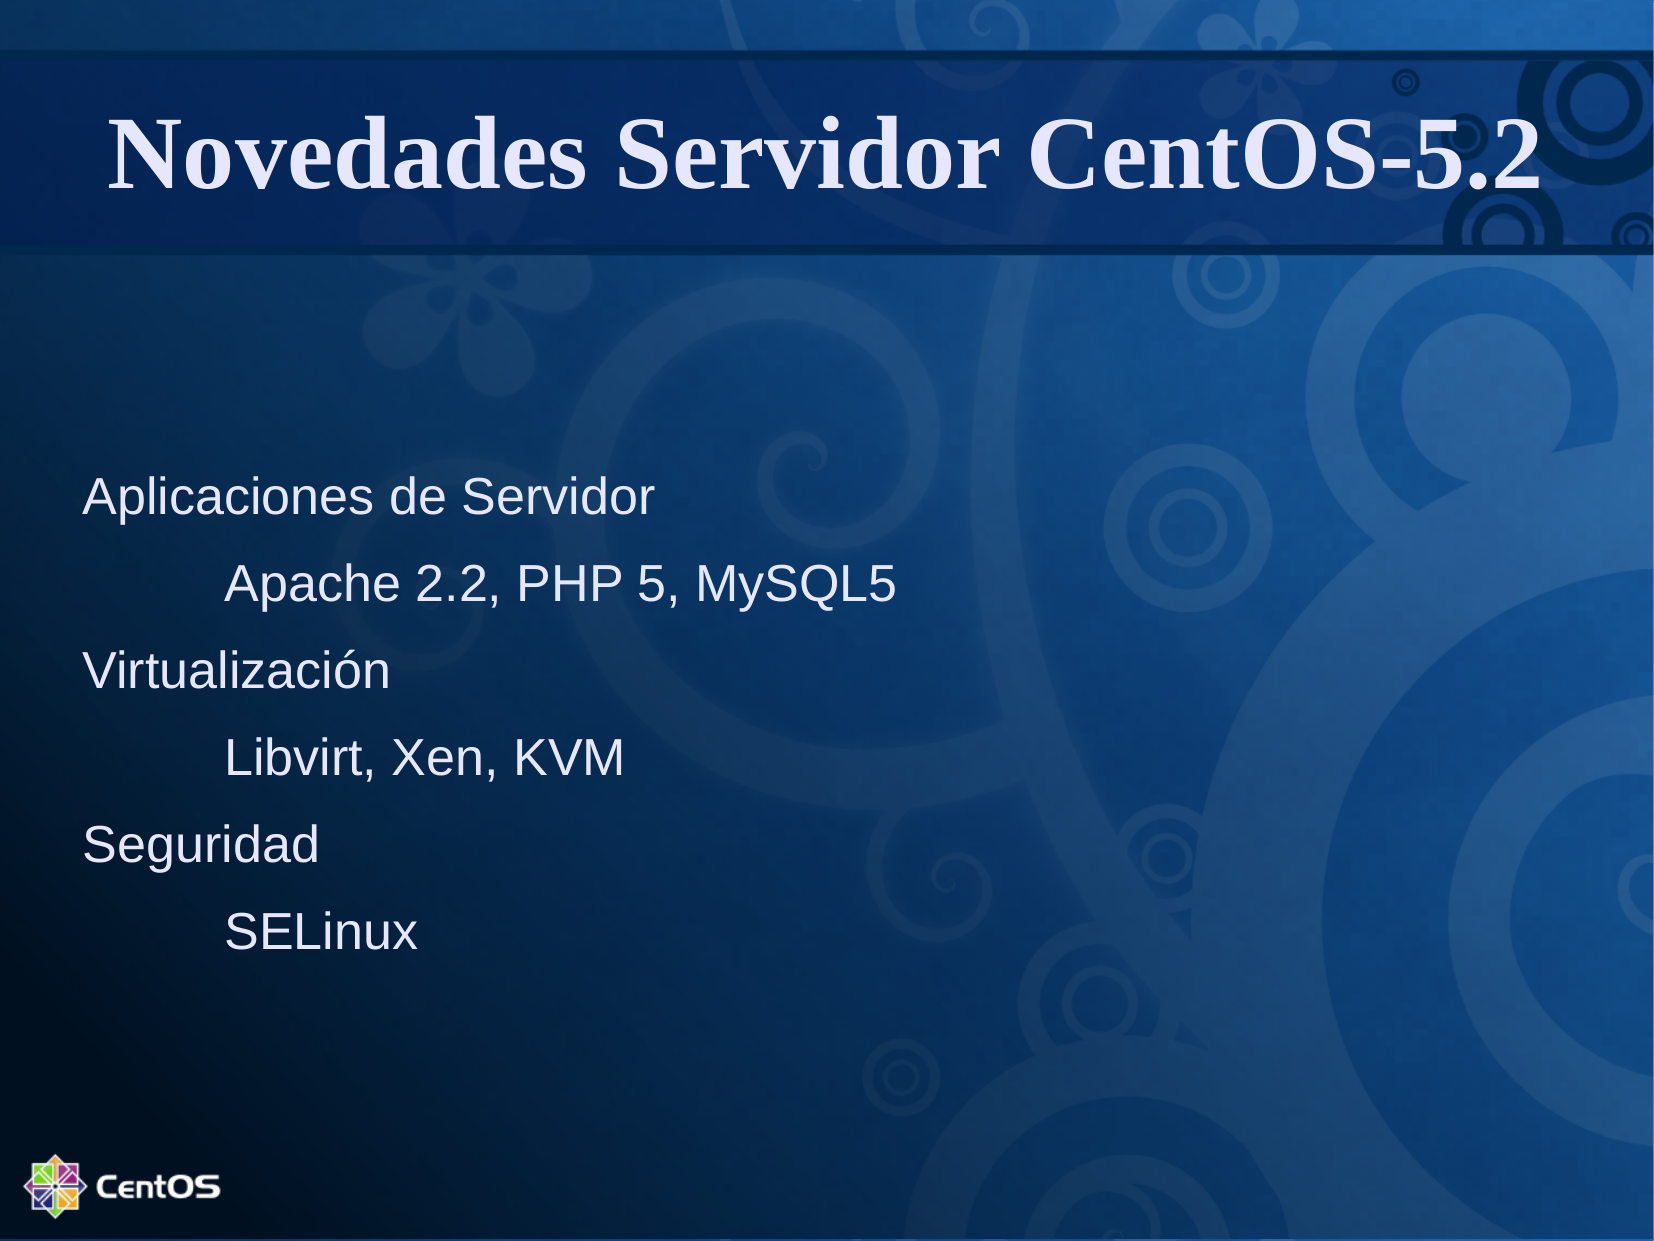

# Novedades Servidor CentOS-5.2
Aplicaciones de Servidor
Apache 2.2, PHP 5, MySQL5
Virtualización
Libvirt, Xen, KVM
Seguridad
SELinux